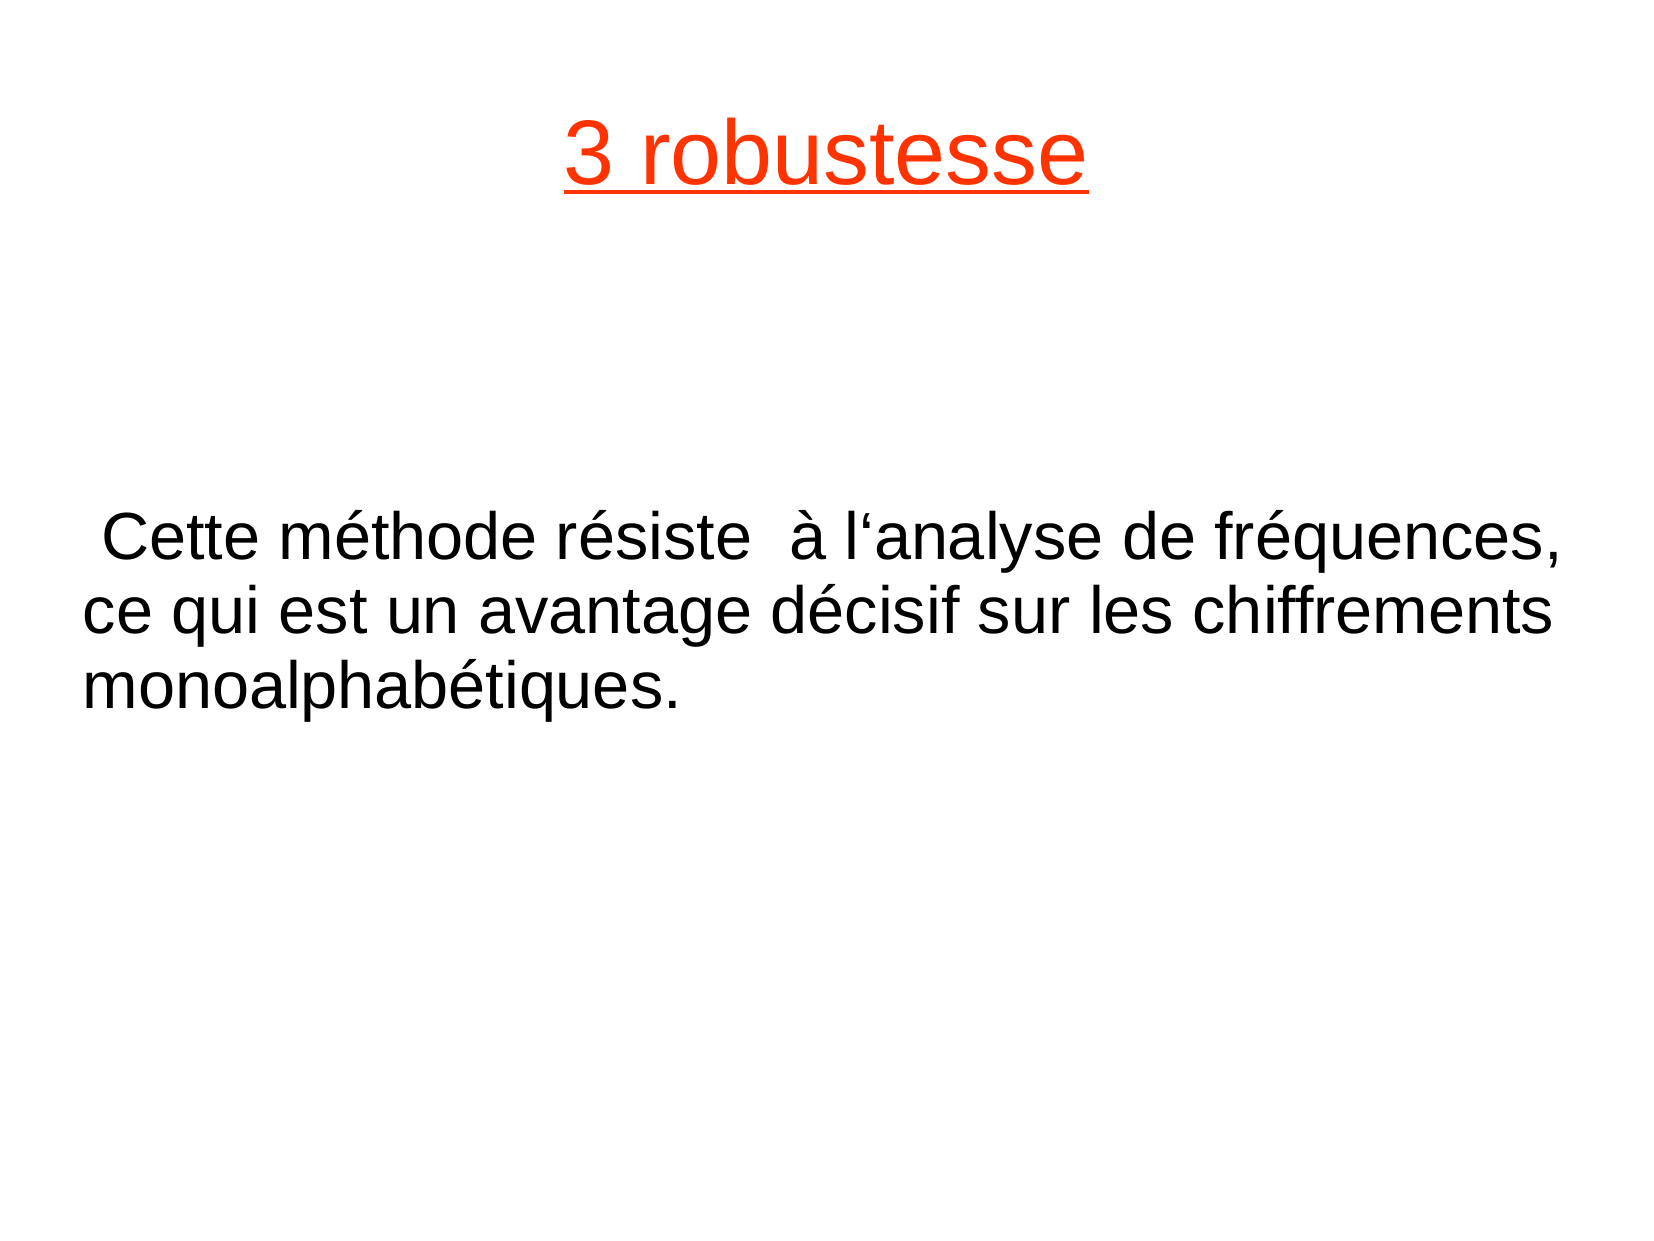

# 3 robustesse
 Cette méthode résiste à l‘analyse de fréquences, ce qui est un avantage décisif sur les chiffrements monoalphabétiques.